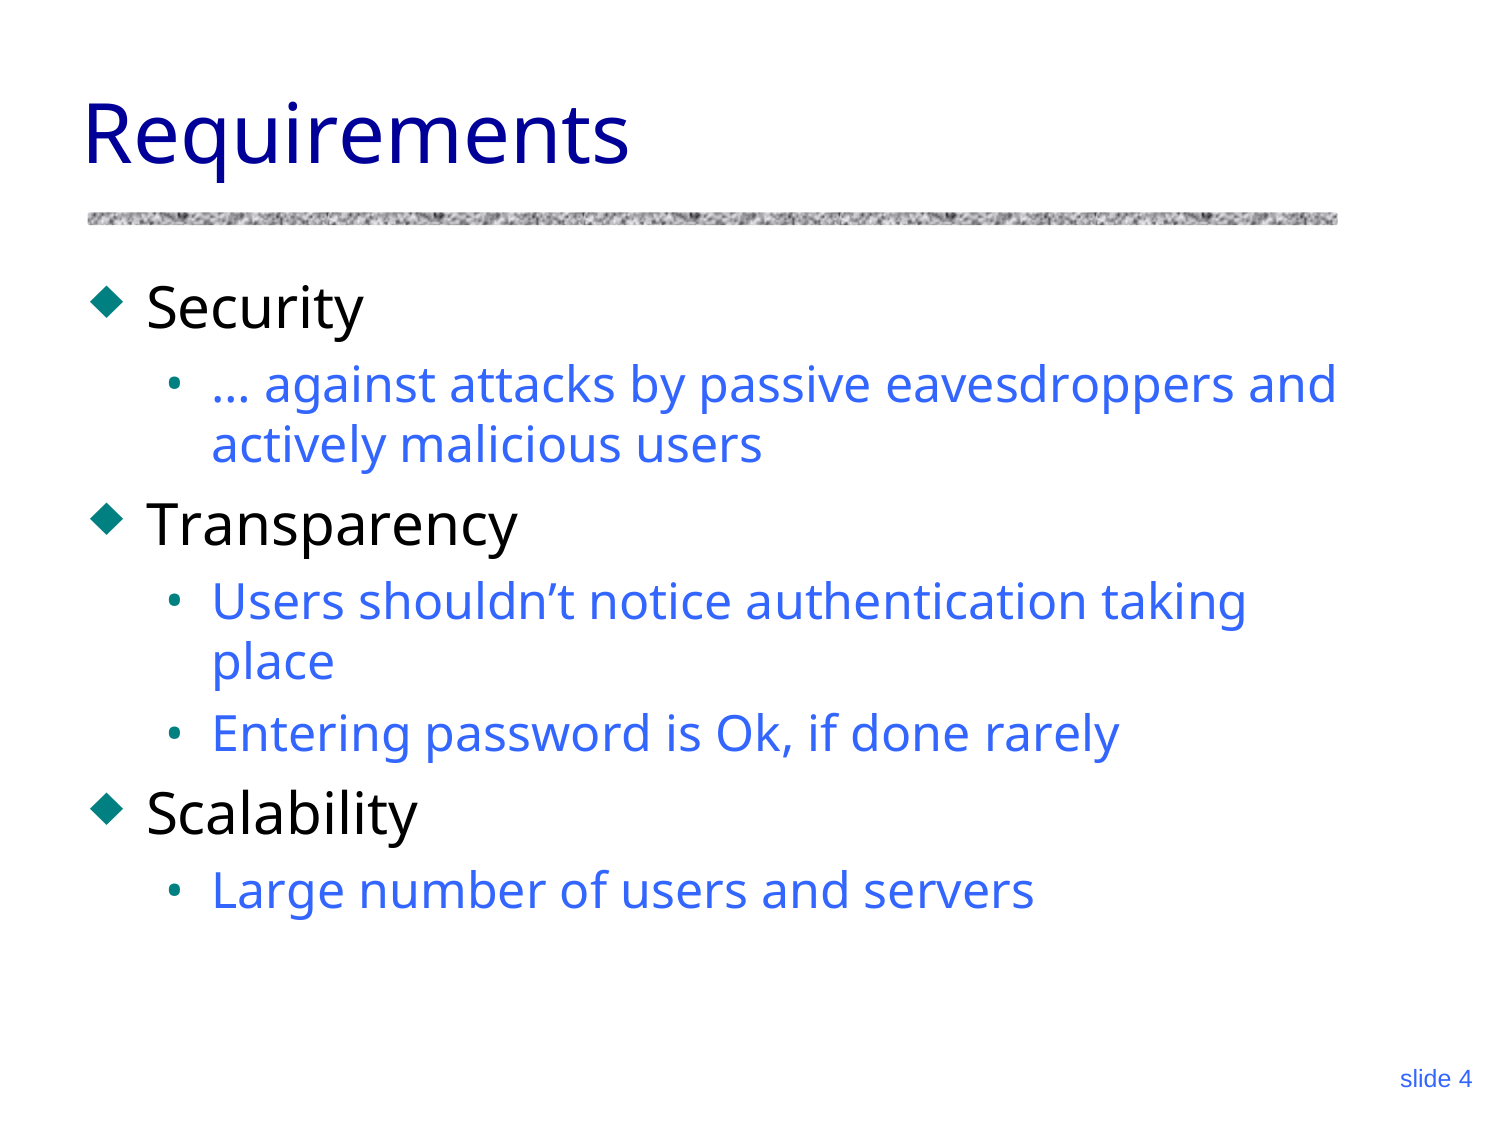

Requirements
Security
… against attacks by passive eavesdroppers and actively malicious users
Transparency
Users shouldn’t notice authentication taking place
Entering password is Ok, if done rarely
Scalability
Large number of users and servers
slide